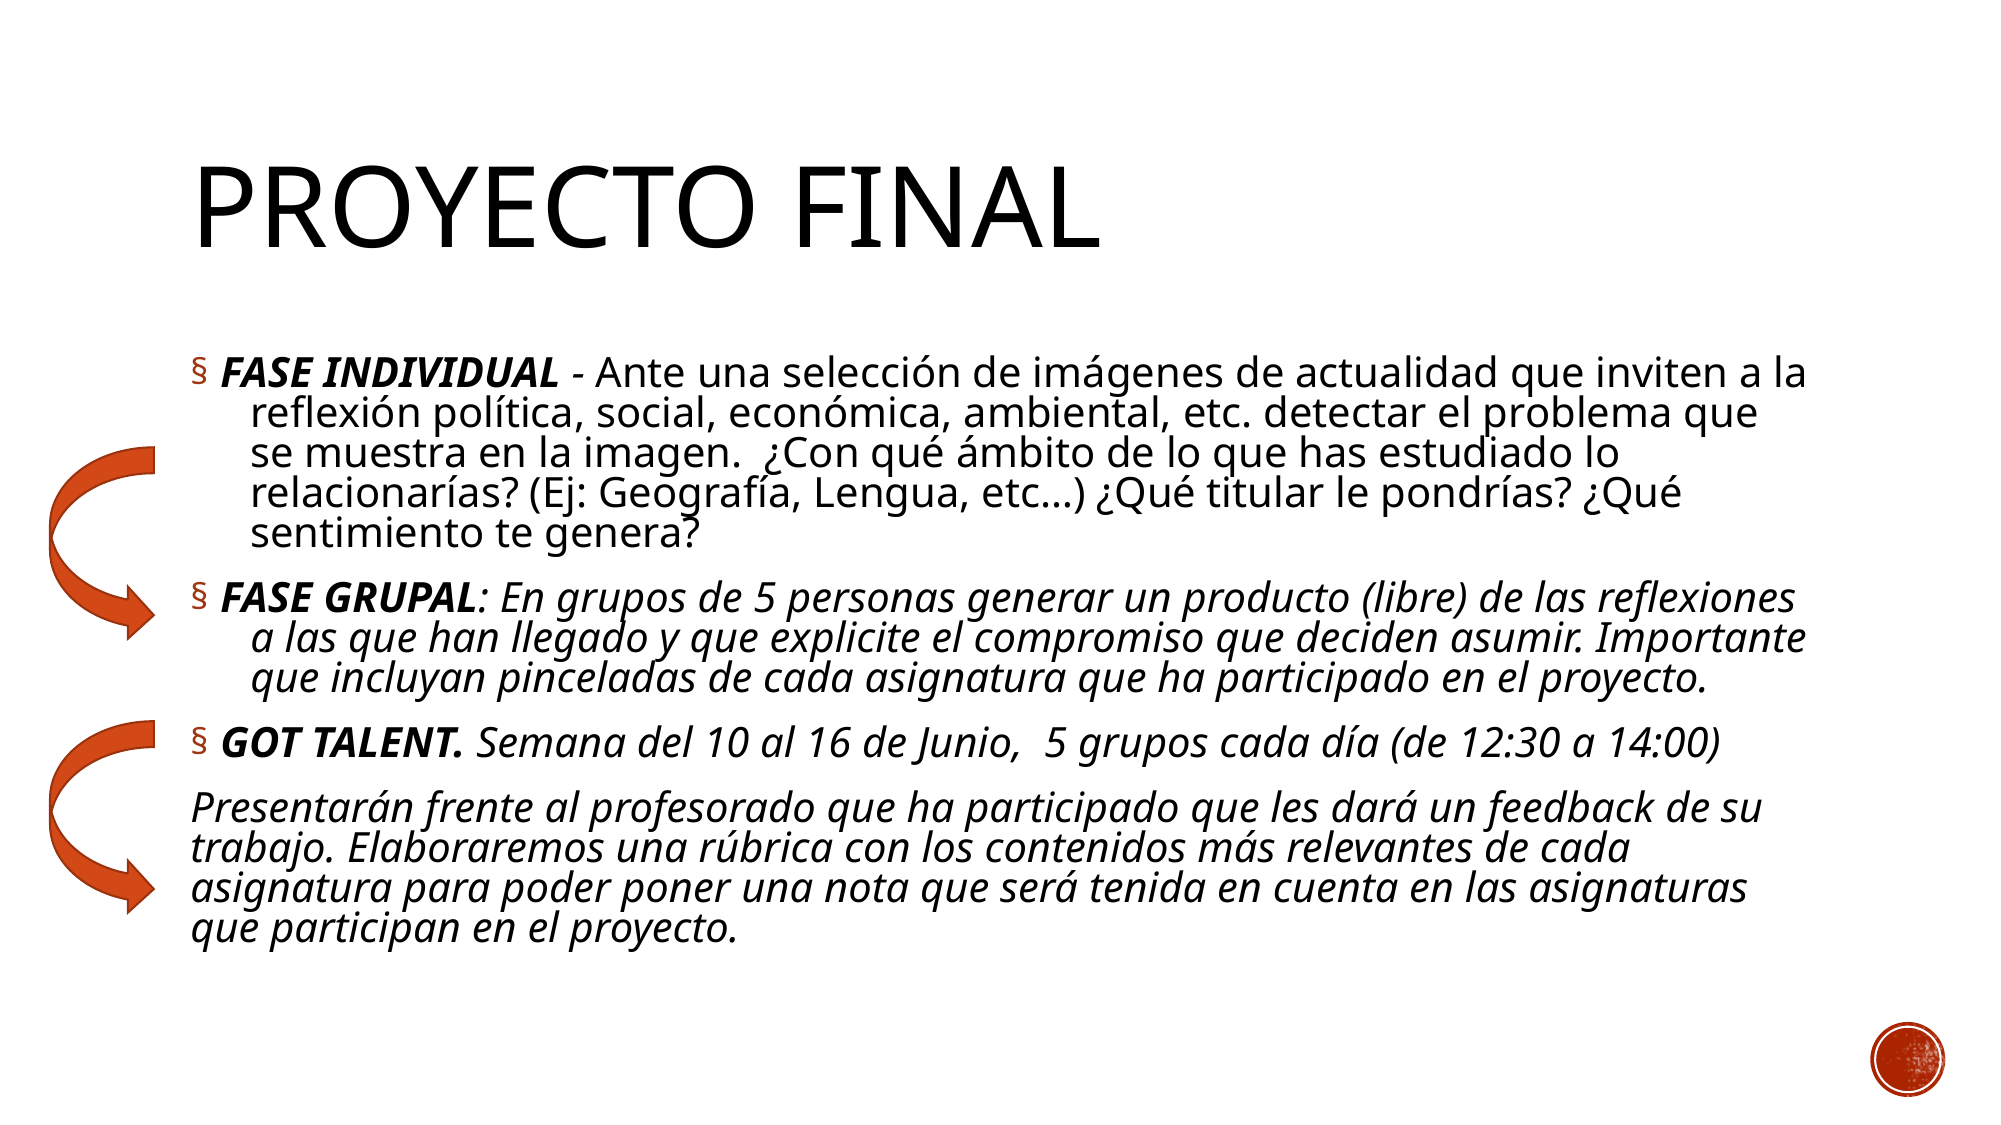

# PROYECTO FINAL
FASE INDIVIDUAL - Ante una selección de imágenes de actualidad que inviten a la reflexión política, social, económica, ambiental, etc. detectar el problema que se muestra en la imagen.  ¿Con qué ámbito de lo que has estudiado lo relacionarías? (Ej: Geografía, Lengua, etc…) ¿Qué titular le pondrías? ¿Qué sentimiento te genera?
FASE GRUPAL: En grupos de 5 personas generar un producto (libre) de las reflexiones a las que han llegado y que explicite el compromiso que deciden asumir. Importante que incluyan pinceladas de cada asignatura que ha participado en el proyecto.
GOT TALENT. Semana del 10 al 16 de Junio, 5 grupos cada día (de 12:30 a 14:00)
Presentarán frente al profesorado que ha participado que les dará un feedback de su trabajo. Elaboraremos una rúbrica con los contenidos más relevantes de cada asignatura para poder poner una nota que será tenida en cuenta en las asignaturas que participan en el proyecto.